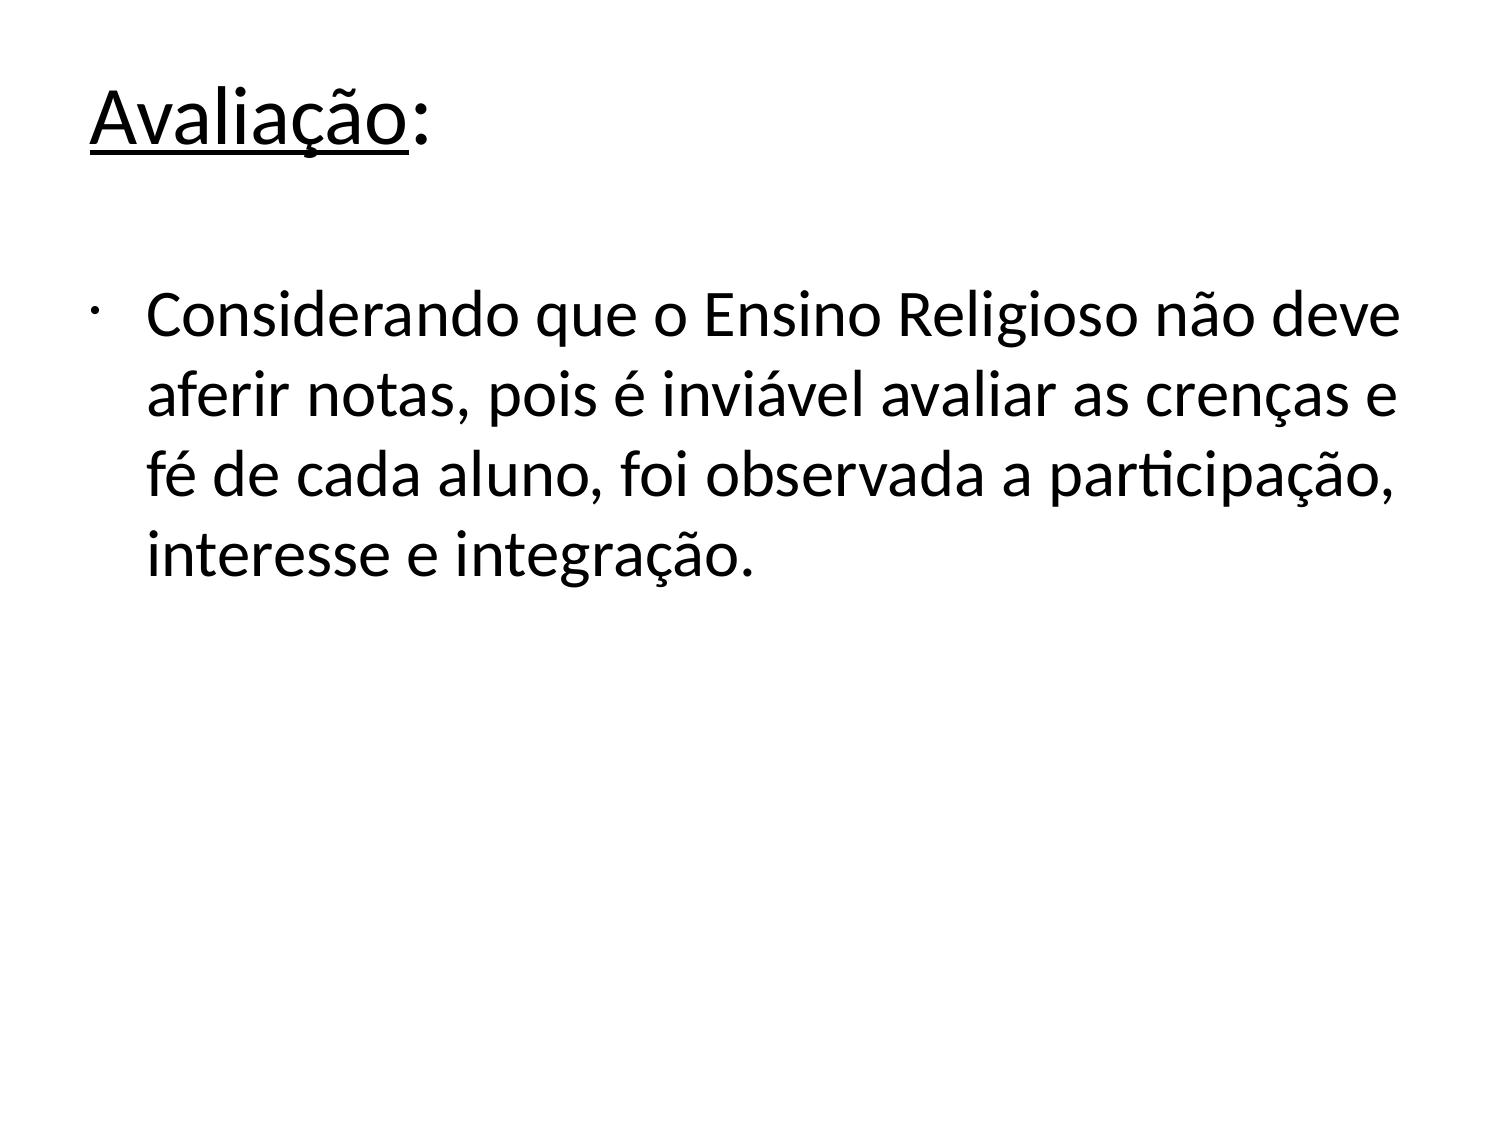

# Avaliação:
Considerando que o Ensino Religioso não deve aferir notas, pois é inviável avaliar as crenças e fé de cada aluno, foi observada a participação, interesse e integração.